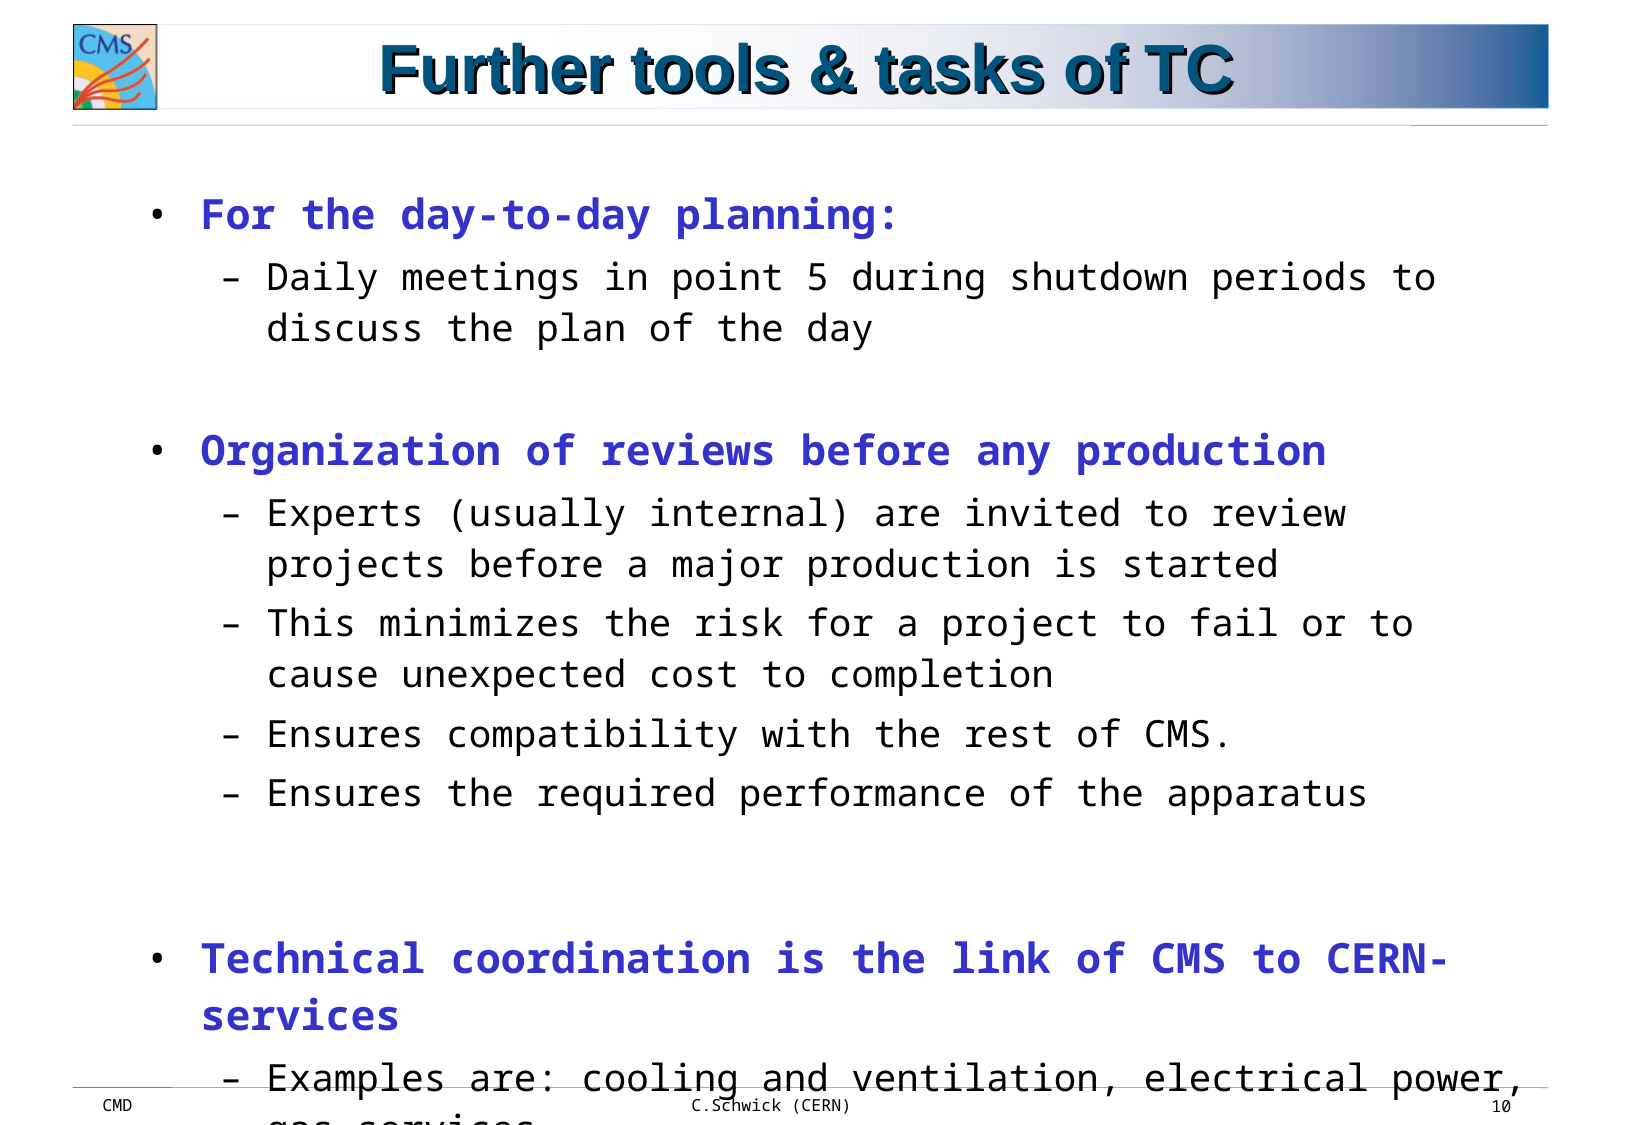

# Further tools & tasks of TC
For the day-to-day planning:
Daily meetings in point 5 during shutdown periods to discuss the plan of the day
Organization of reviews before any production
Experts (usually internal) are invited to review projects before a major production is started
This minimizes the risk for a project to fail or to cause unexpected cost to completion
Ensures compatibility with the rest of CMS.
Ensures the required performance of the apparatus
Technical coordination is the link of CMS to CERN-services
Examples are: cooling and ventilation, electrical power, gas services